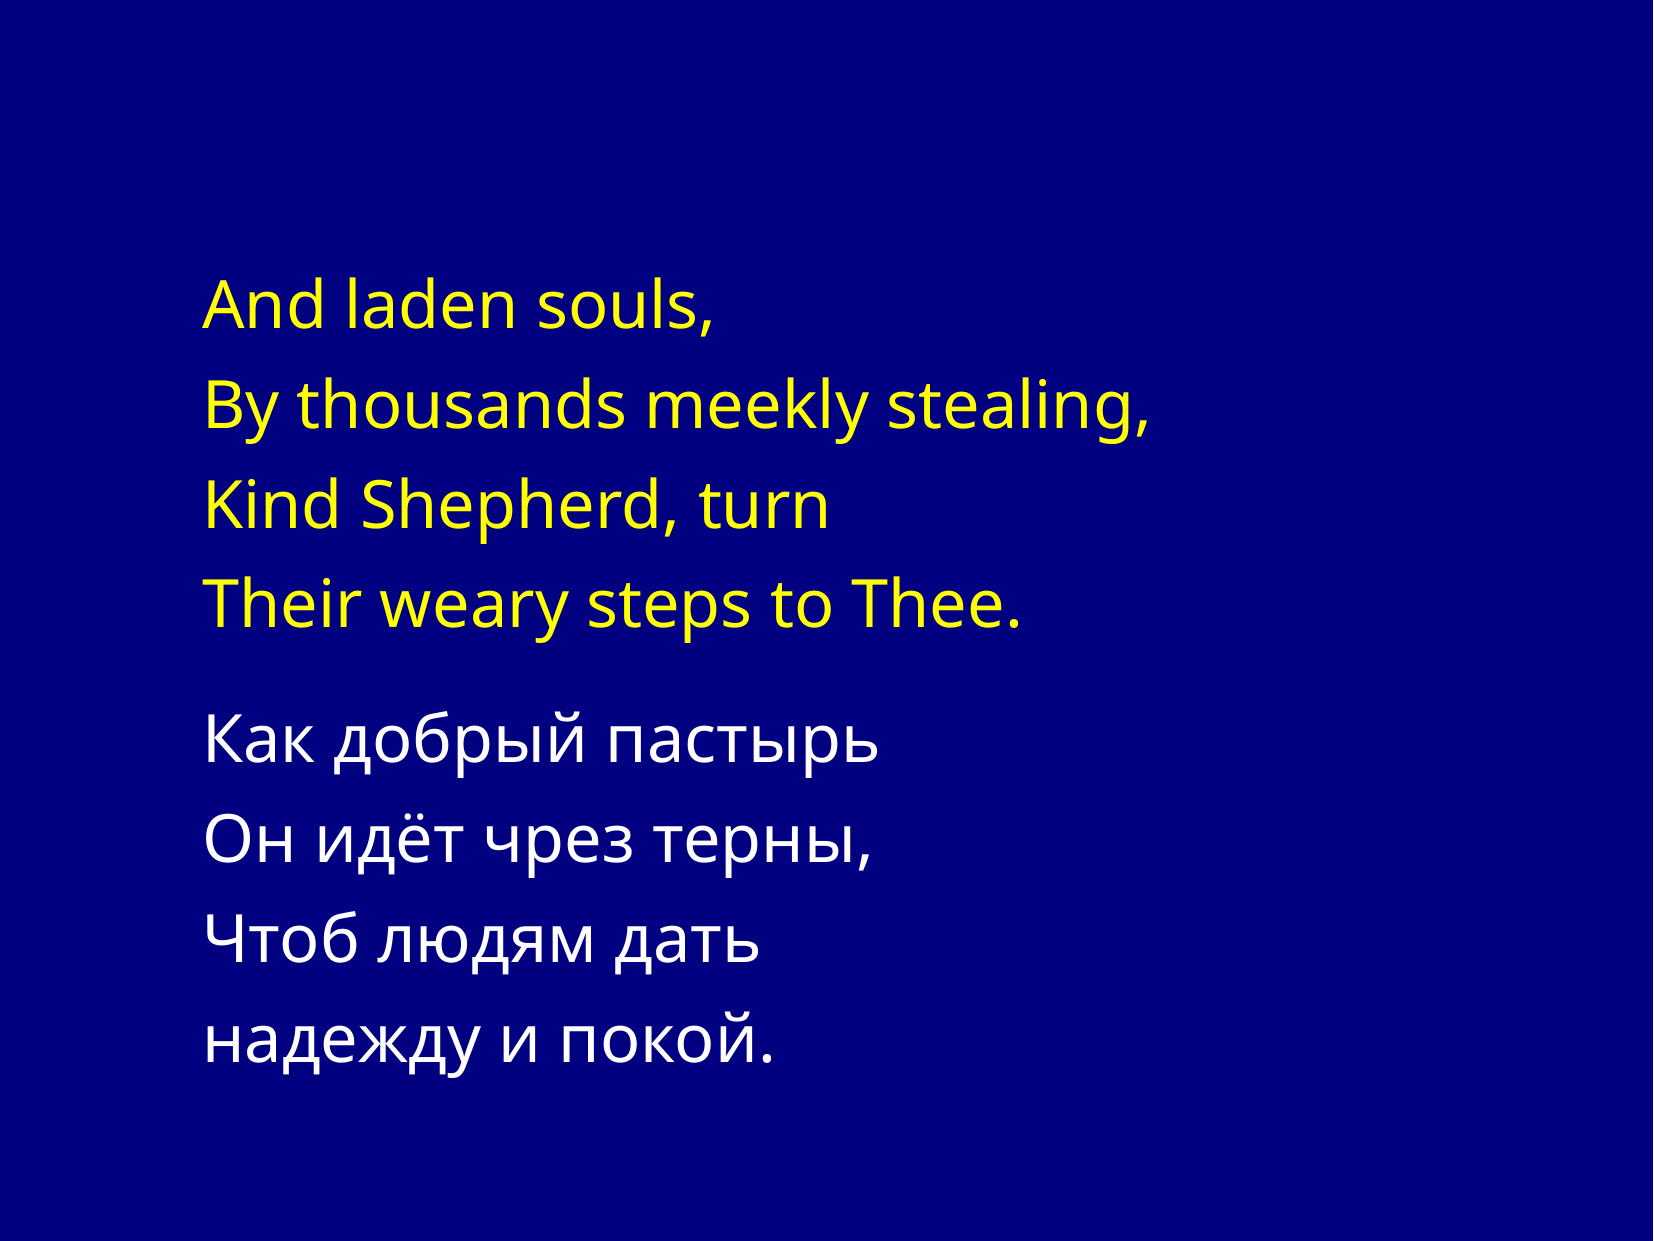

And laden souls,
	By thousands meekly stealing,
	Kind Shepherd, turn
	Their weary steps to Thee.
	Как добрый пастырь
	Он идёт чрез терны,
	Чтоб людям дать
	надежду и покой.